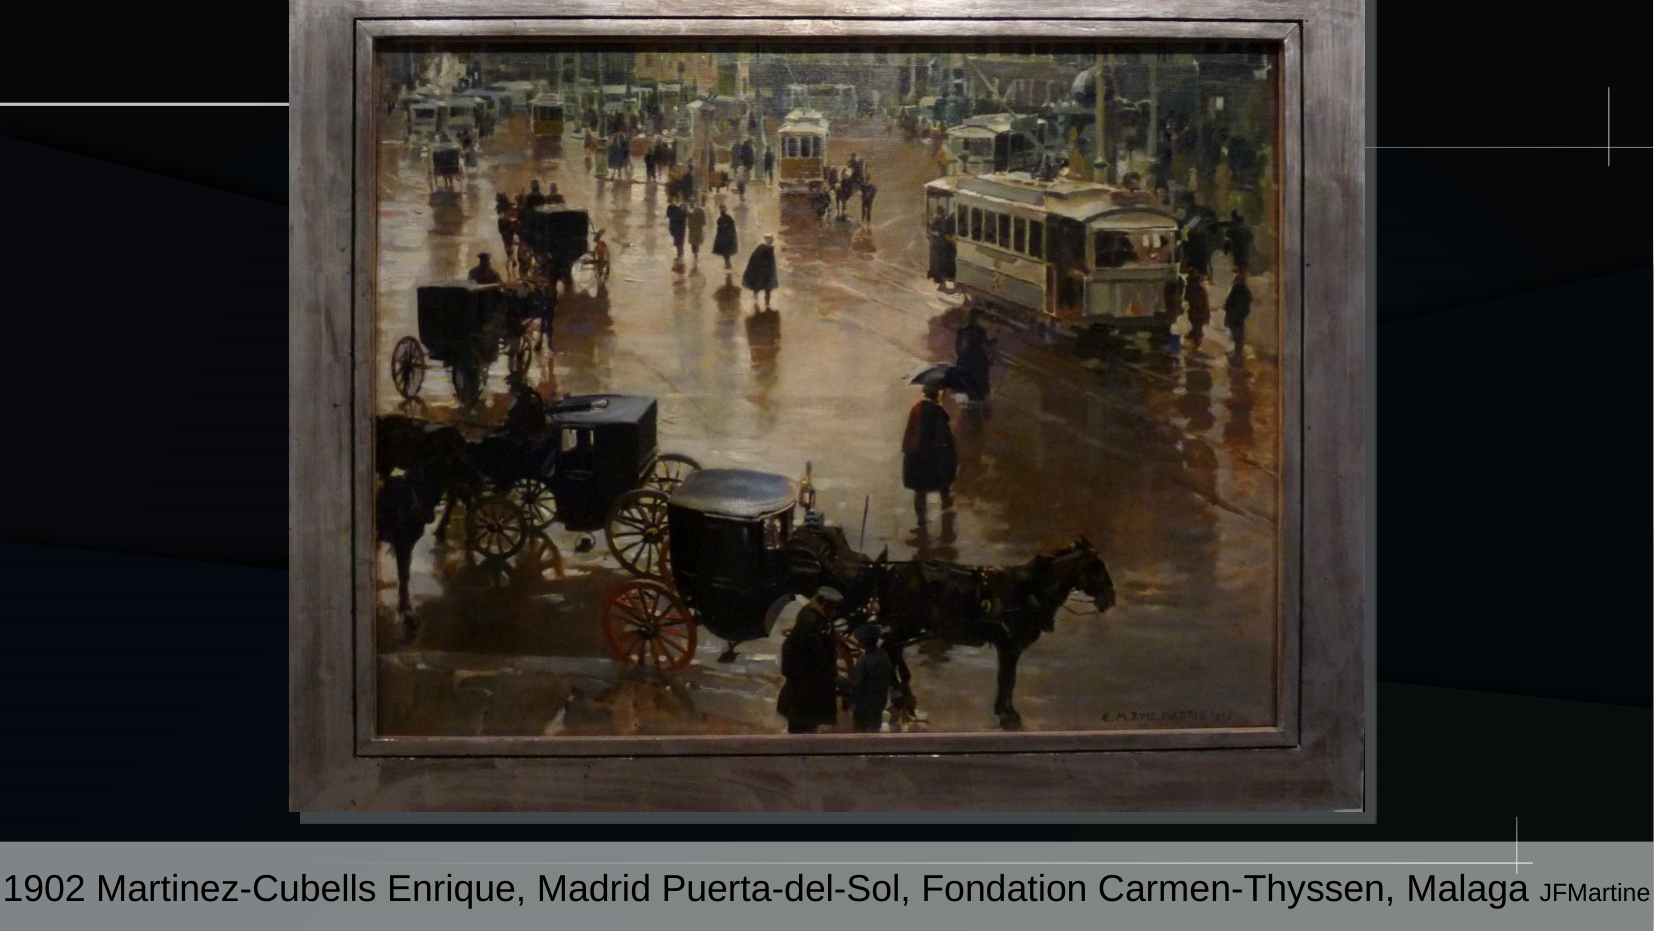

1902 Martinez-Cubells Enrique, Madrid Puerta-del-Sol, Fondation Carmen-Thyssen, Malaga JFMartine